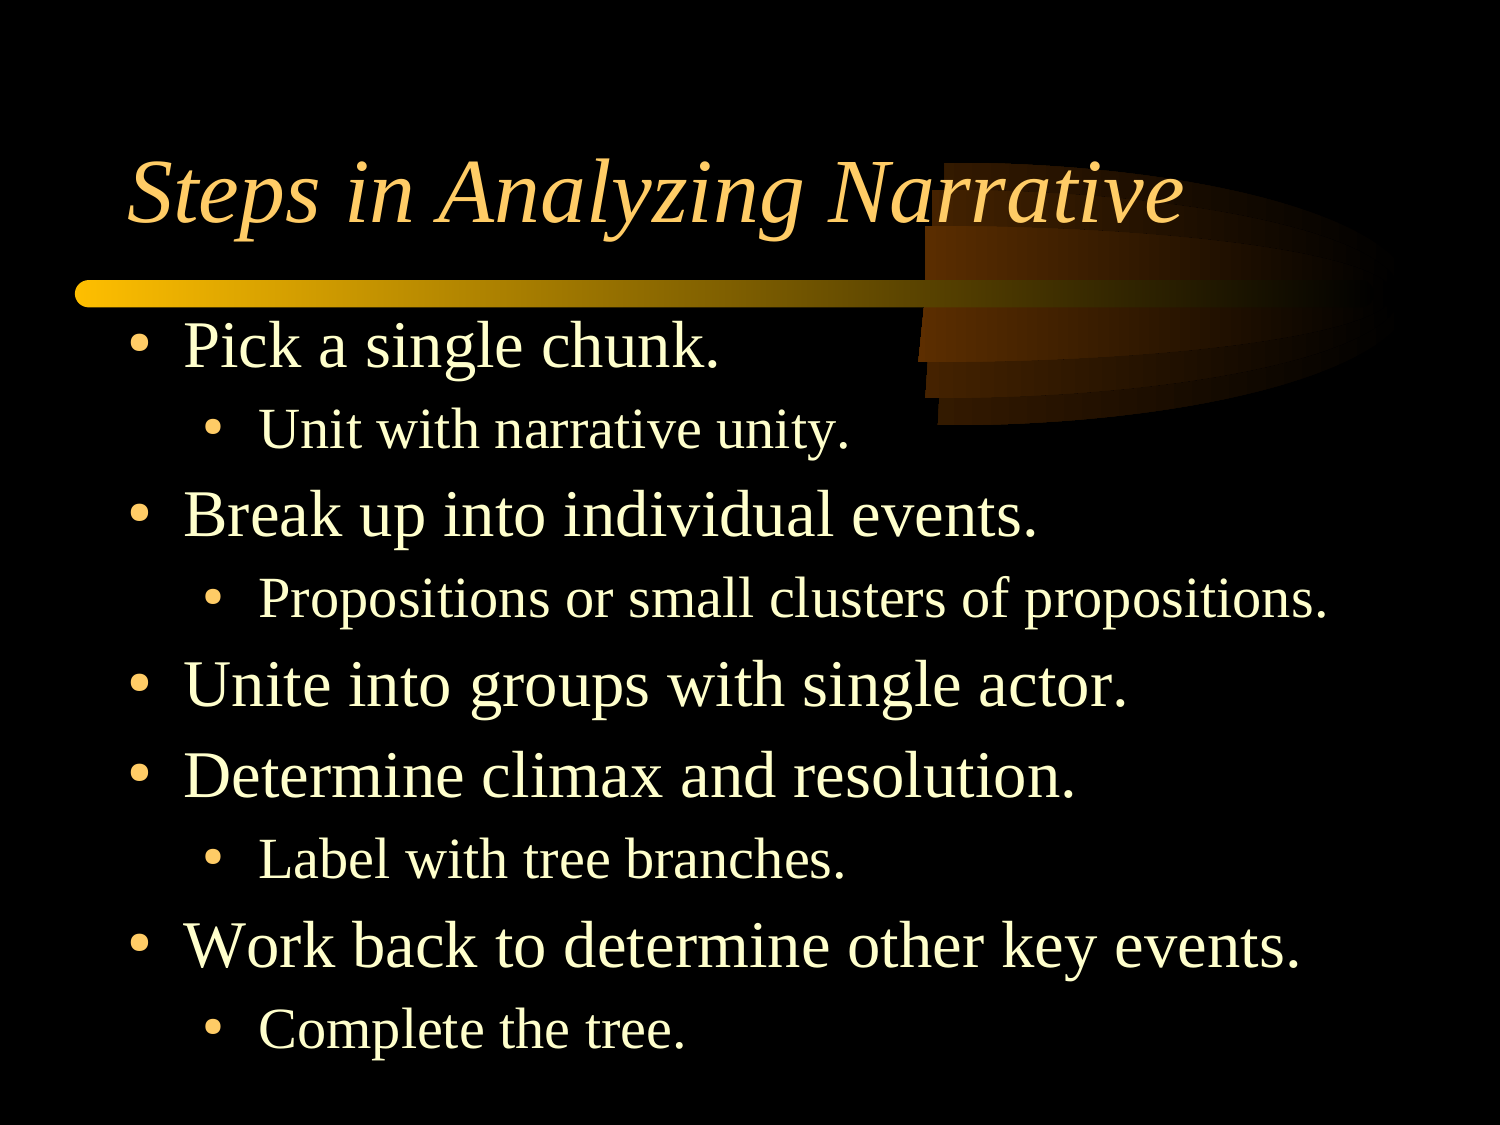

# Steps in Analyzing Narrative
Pick a single chunk.
Unit with narrative unity.
Break up into individual events.
Propositions or small clusters of propositions.
Unite into groups with single actor.
Determine climax and resolution.
Label with tree branches.
Work back to determine other key events.
Complete the tree.